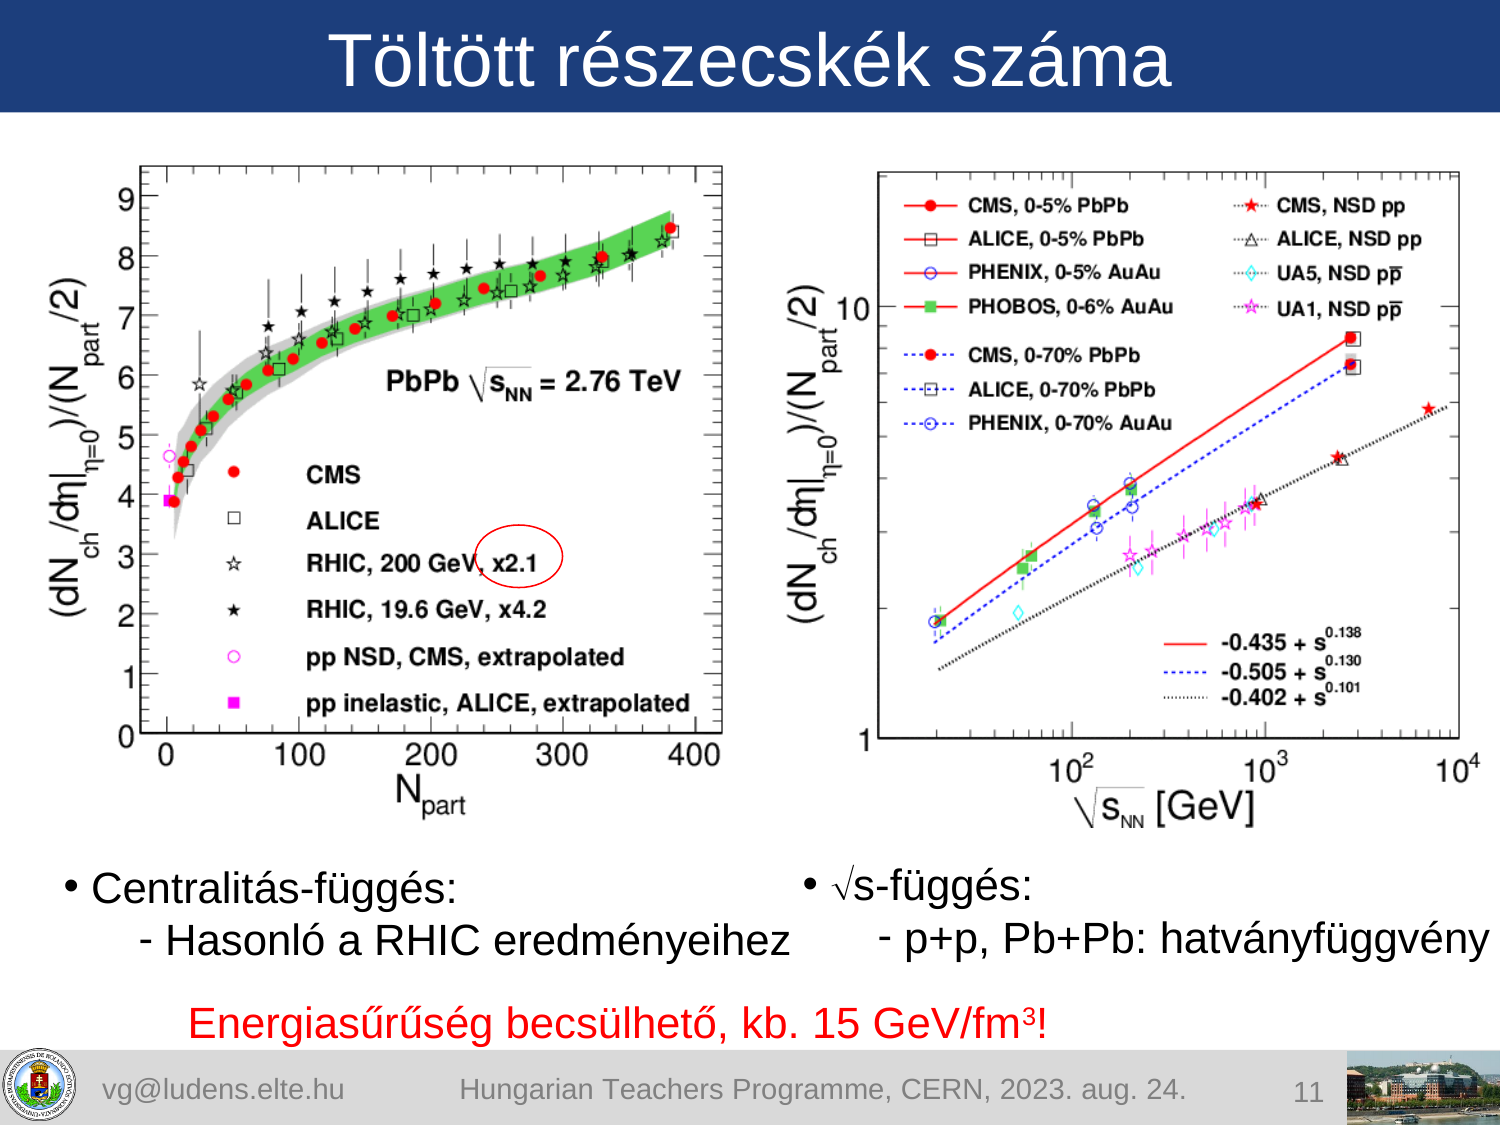

# Töltött részecskék száma
 s-függés:
 p+p, Pb+Pb: hatványfüggvény
 Centralitás-függés:
 Hasonló a RHIC eredményeihez
Energiasűrűség becsülhető, kb. 15 GeV/fm3!
11